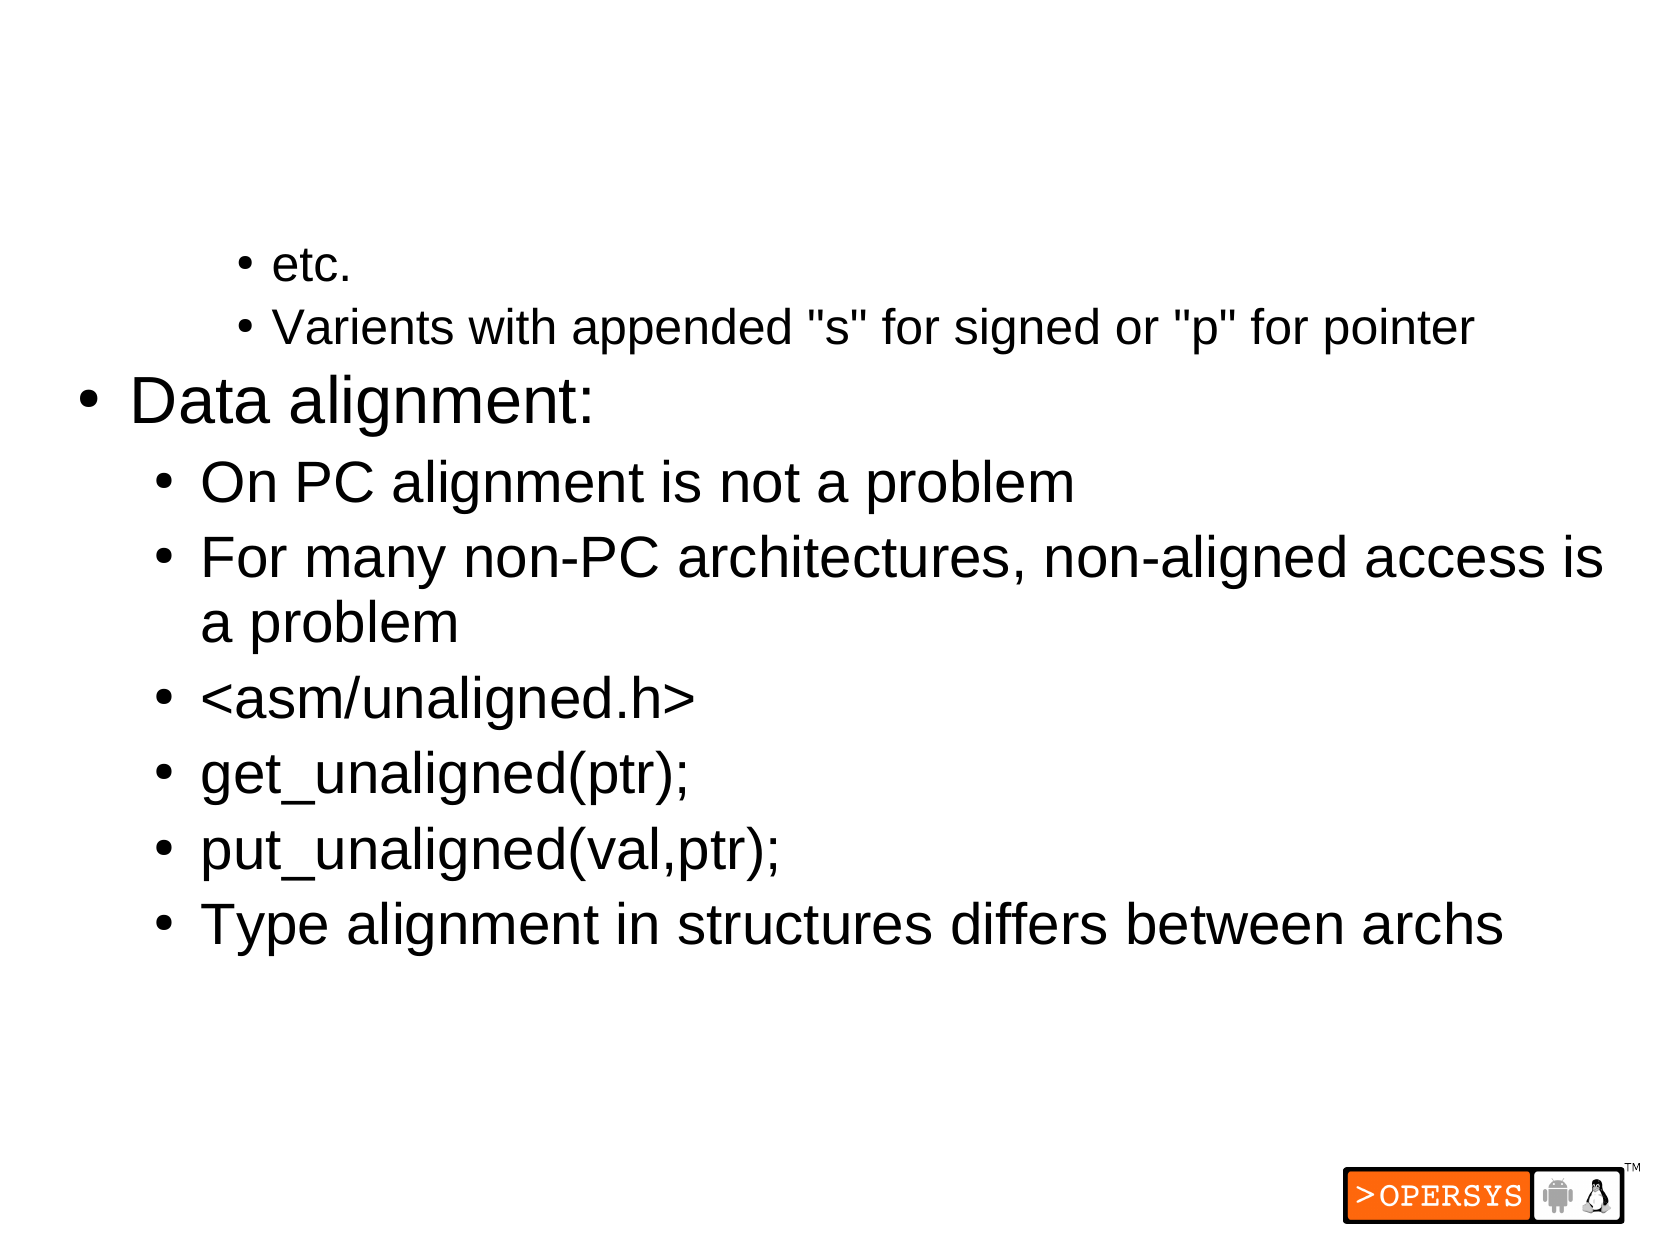

# etc.
Varients with appended "s" for signed or "p" for pointer
Data alignment:
On PC alignment is not a problem
For many non-PC architectures, non-aligned access is a problem
<asm/unaligned.h>
get_unaligned(ptr);
put_unaligned(val,ptr);
Type alignment in structures differs between archs